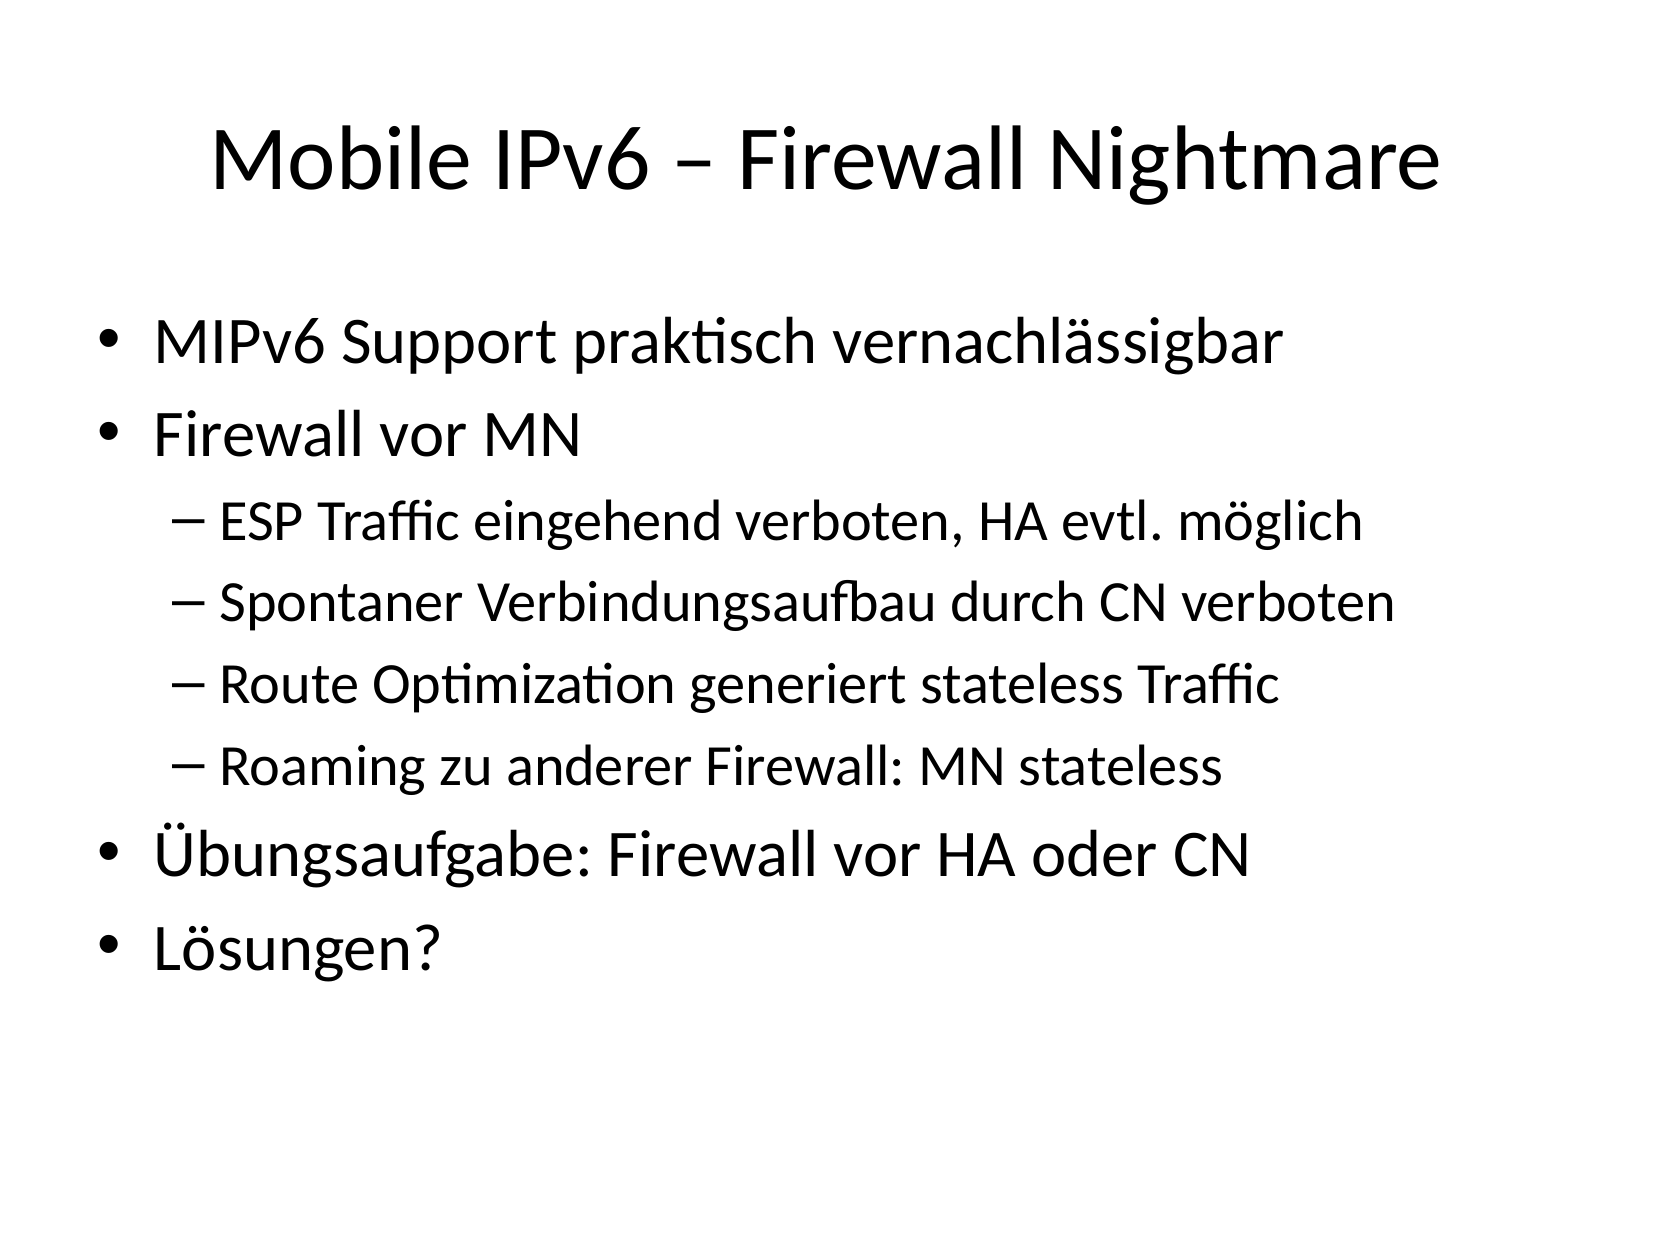

# Mobile IPv6 – Firewall Nightmare
MIPv6 Support praktisch vernachlässigbar
Firewall vor MN
ESP Traffic eingehend verboten, HA evtl. möglich
Spontaner Verbindungsaufbau durch CN verboten
Route Optimization generiert stateless Traffic
Roaming zu anderer Firewall: MN stateless
Übungsaufgabe: Firewall vor HA oder CN
Lösungen?